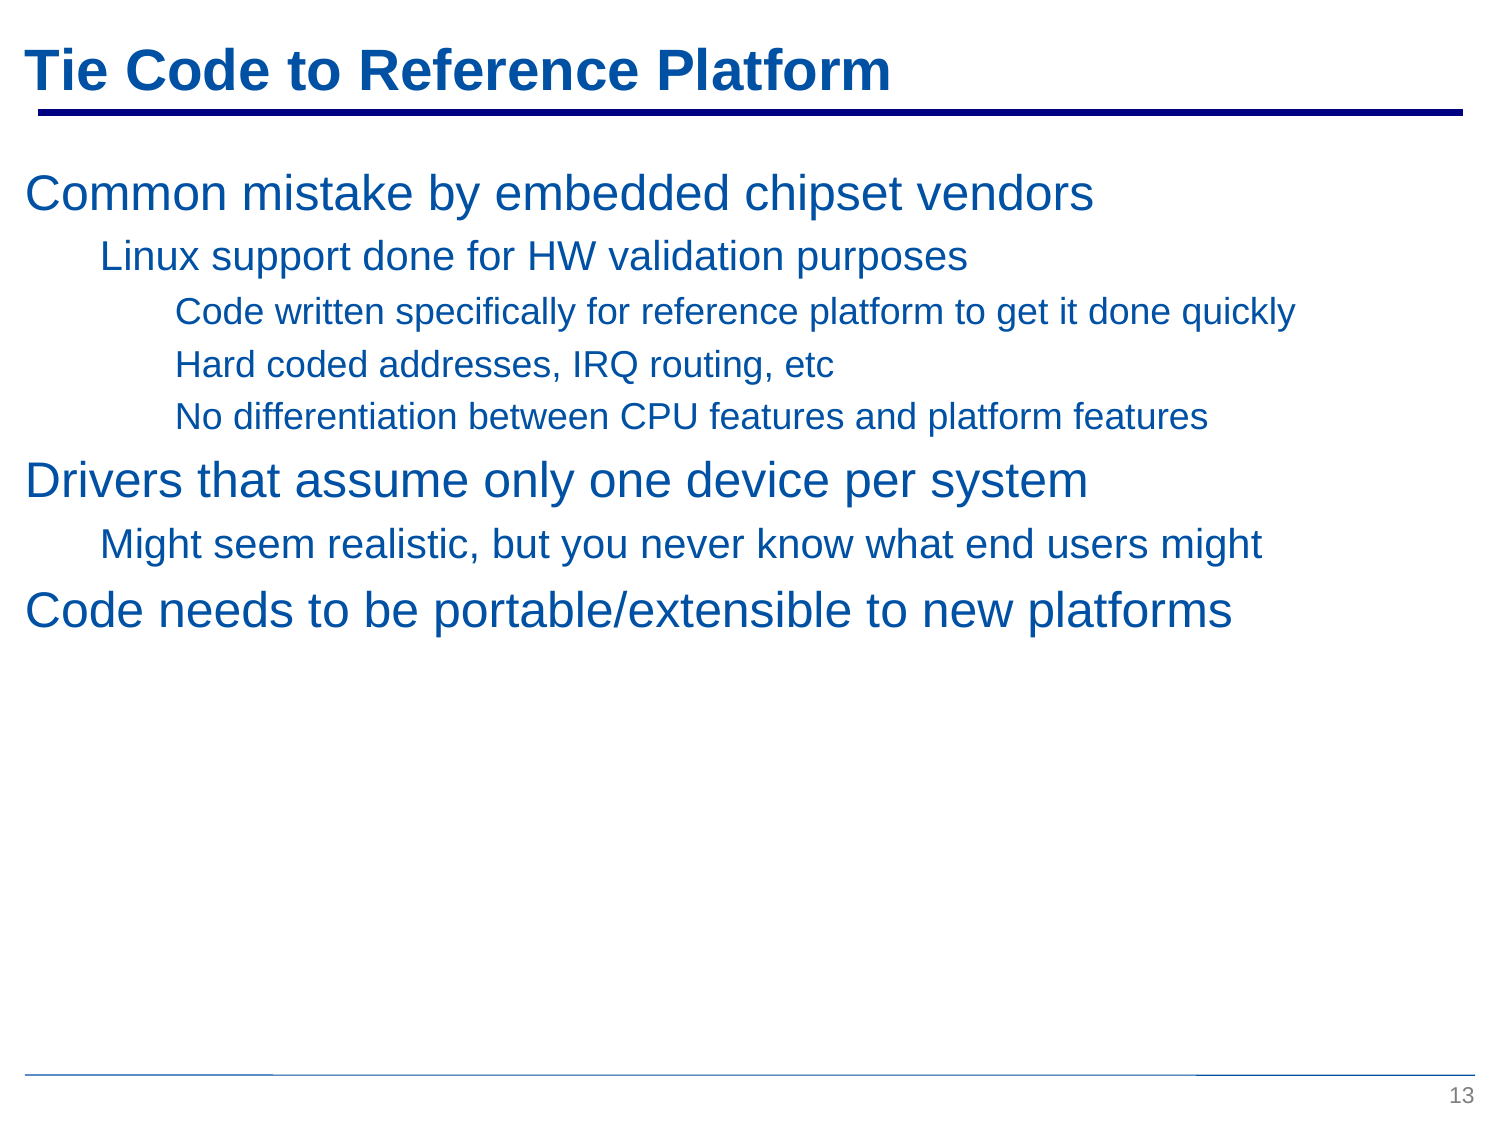

# Tie Code to Reference Platform
Common mistake by embedded chipset vendors
Linux support done for HW validation purposes
Code written specifically for reference platform to get it done quickly
Hard coded addresses, IRQ routing, etc
No differentiation between CPU features and platform features
Drivers that assume only one device per system
Might seem realistic, but you never know what end users might
Code needs to be portable/extensible to new platforms
13